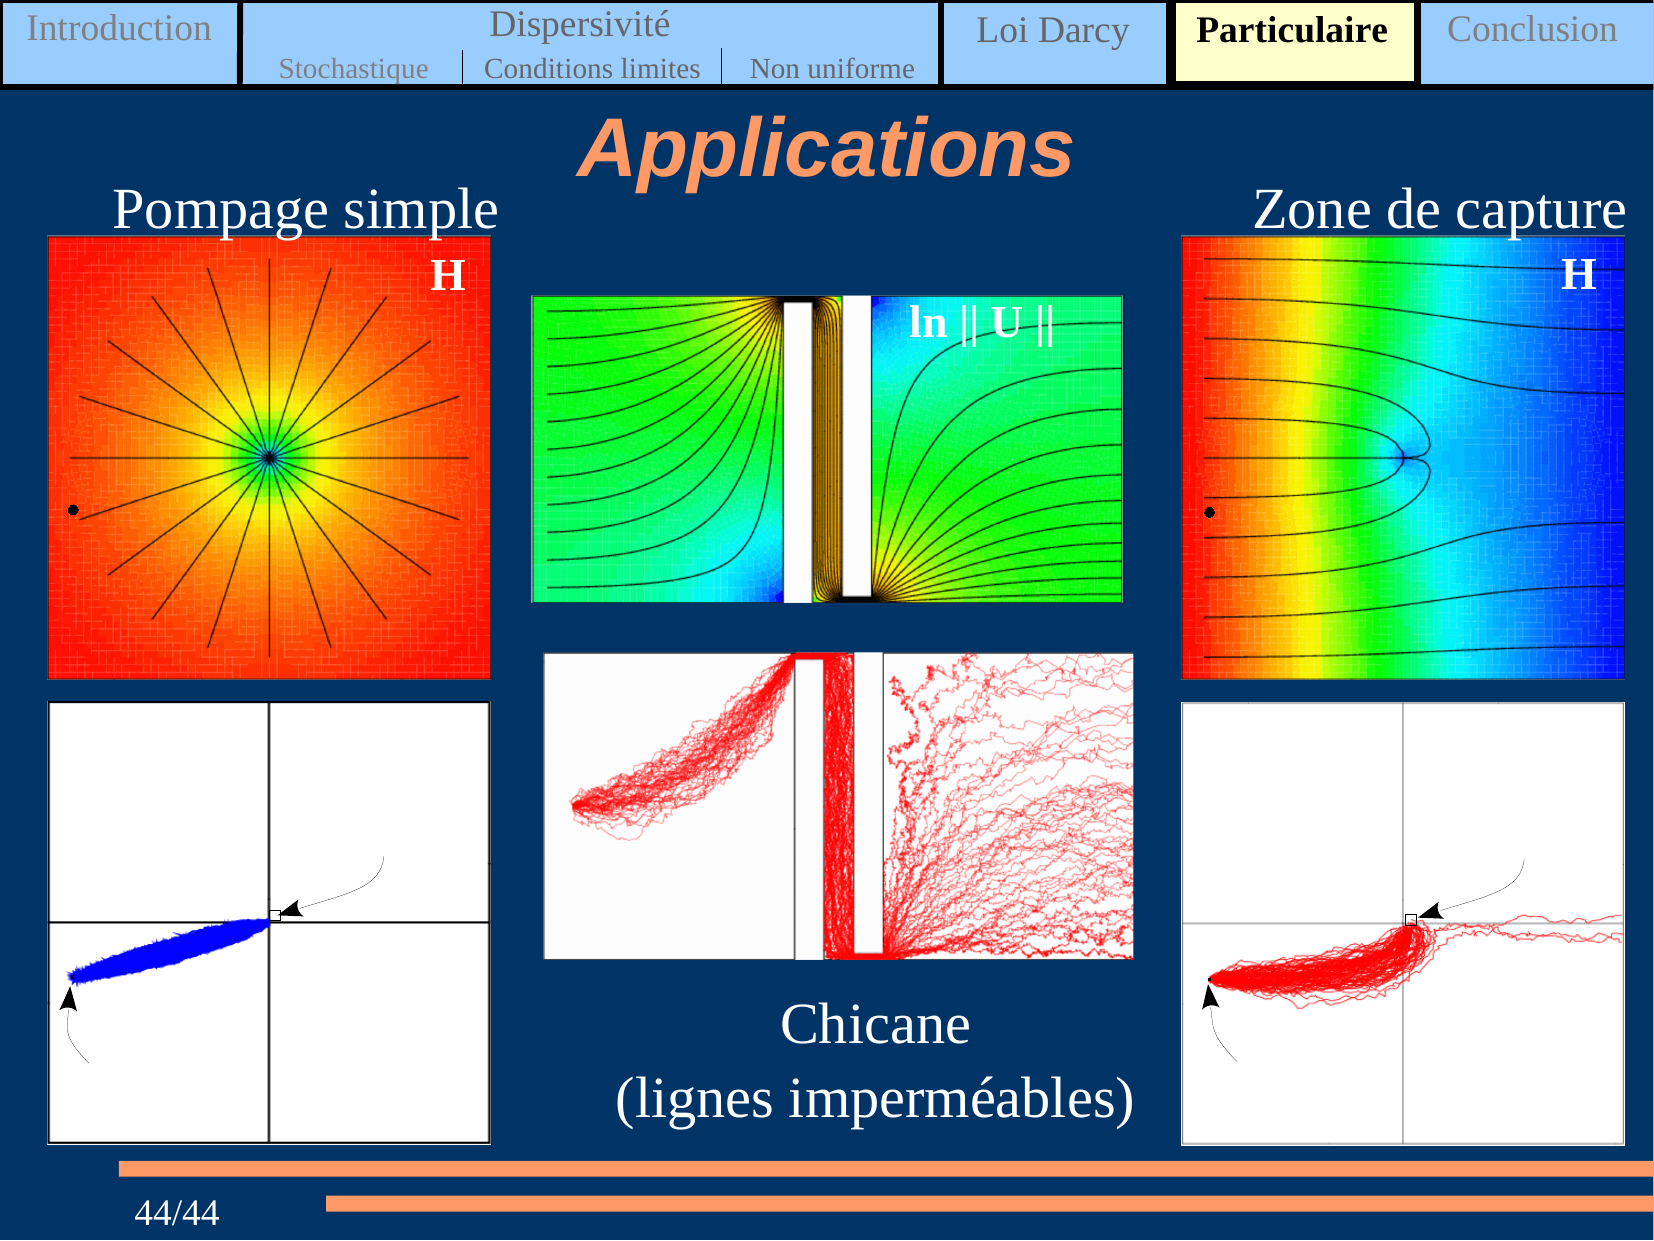

Dispersivité
Introduction
Conclusion
Loi Darcy
Particulaire
Stochastique
Conditions limites
Non uniforme
Applications
Pompage simple
Zone de capture
H
H
ln || U ||
pompage
pompage
Chicane
(lignes imperméables)
lâchers
lâchers